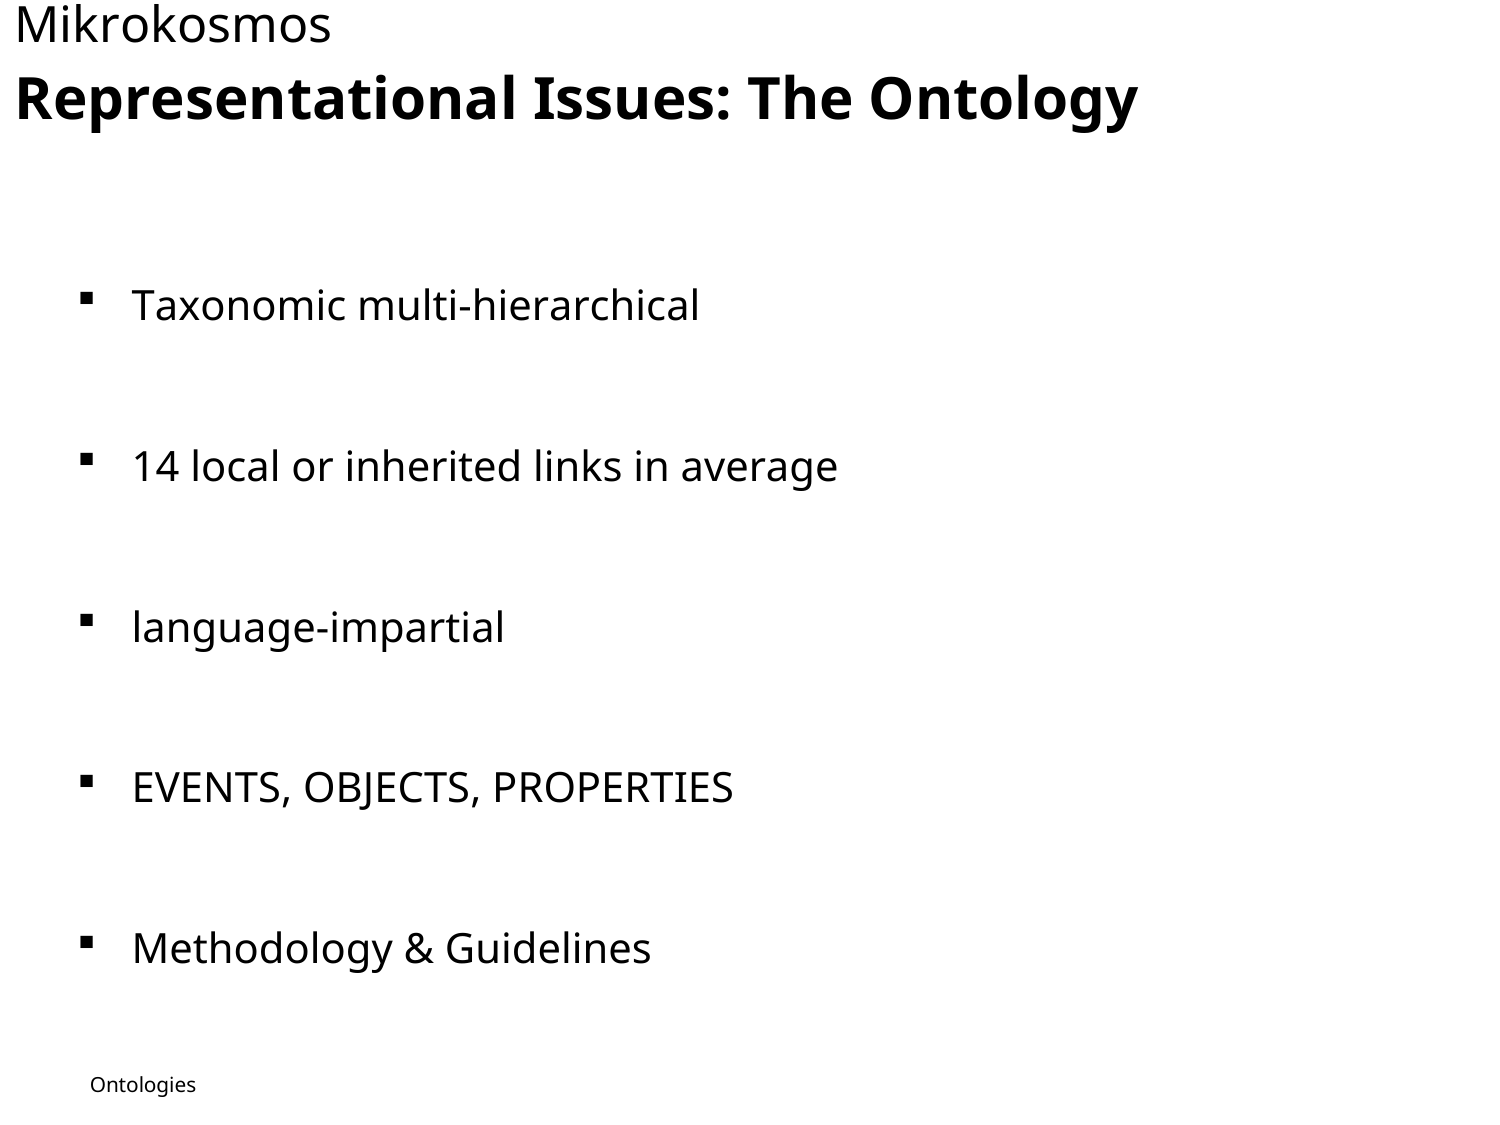

Mikrokosmos
Representational Issues: The Ontology
# Taxonomic multi-hierarchical
14 local or inherited links in average
language-impartial
EVENTS, OBJECTS, PROPERTIES
Methodology & Guidelines